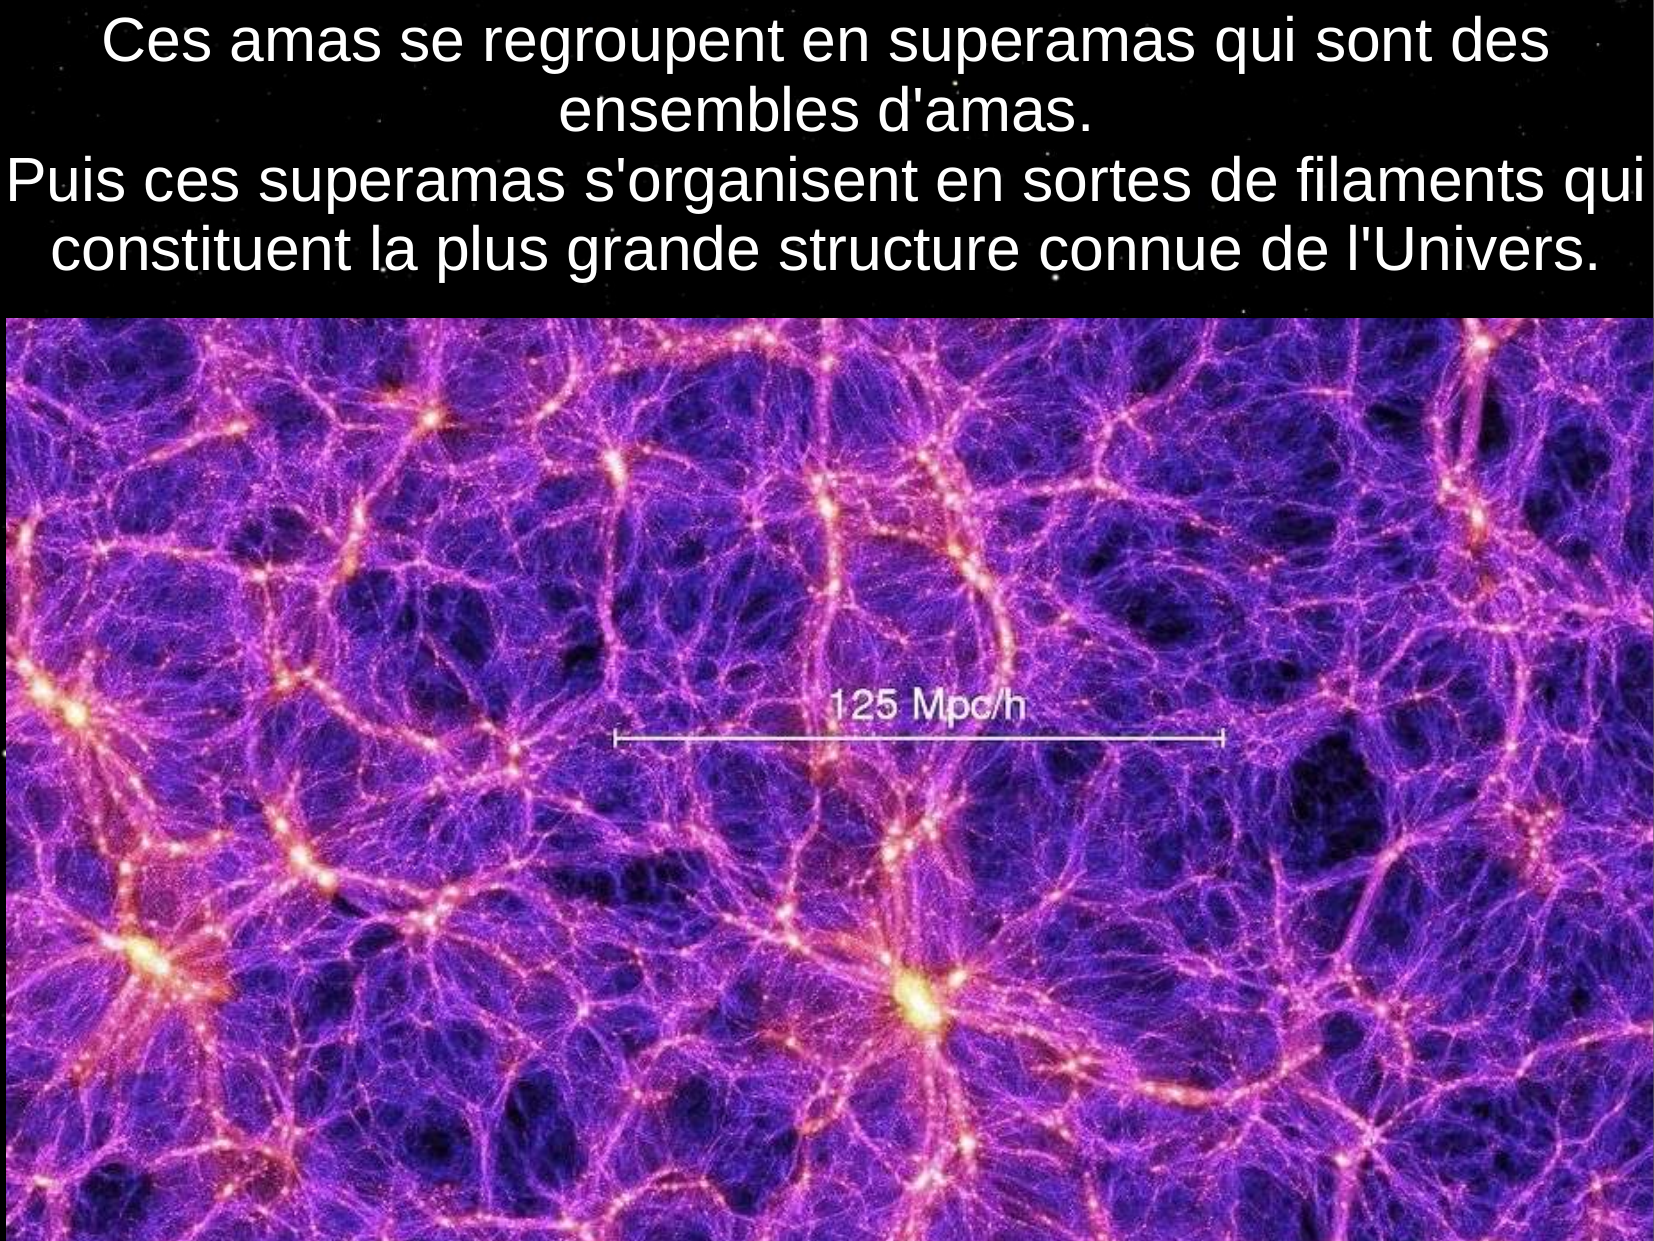

# Ces amas se regroupent en superamas qui sont des ensembles d'amas. Puis ces superamas s'organisent en sortes de filaments qui constituent la plus grande structure connue de l'Univers.